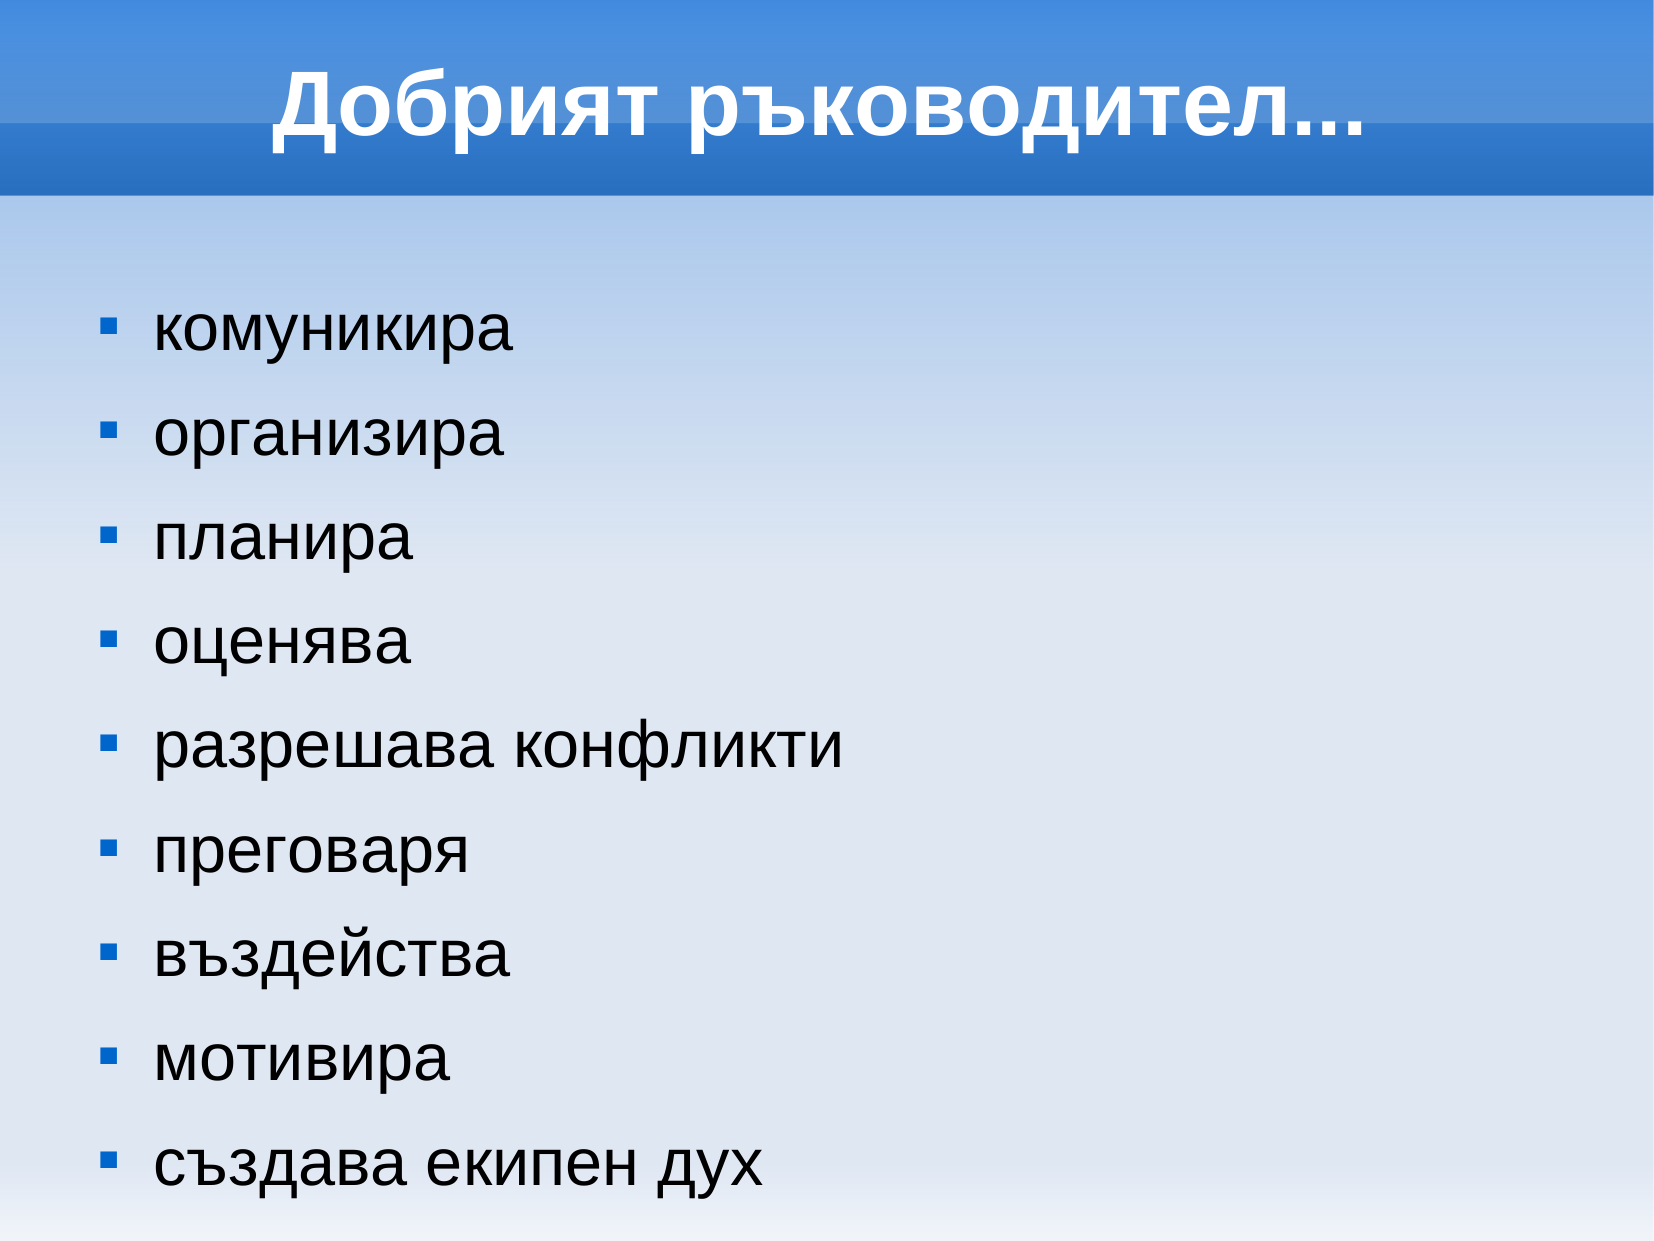

# Добрият ръководител...
комуникира
организира
планира
оценява
разрешава конфликти
преговаря
въздейства
мотивира
създава екипен дух